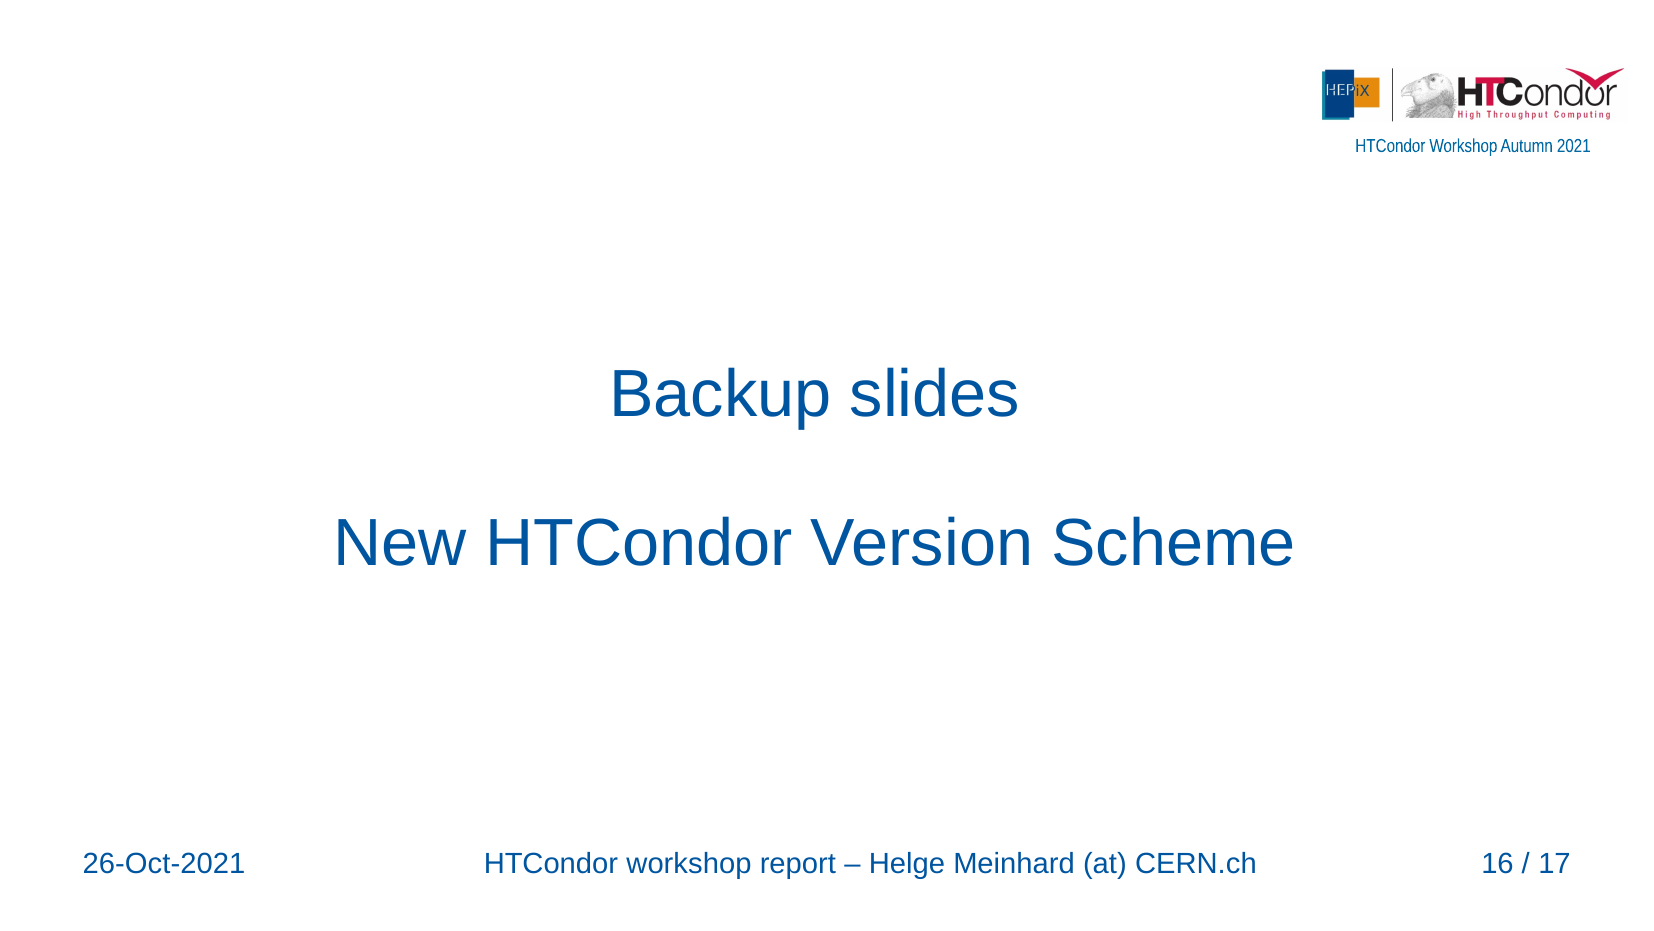

# Backup slides
New HTCondor Version Scheme
26-Oct-2021
HTCondor workshop report – Helge Meinhard (at) CERN.ch
16